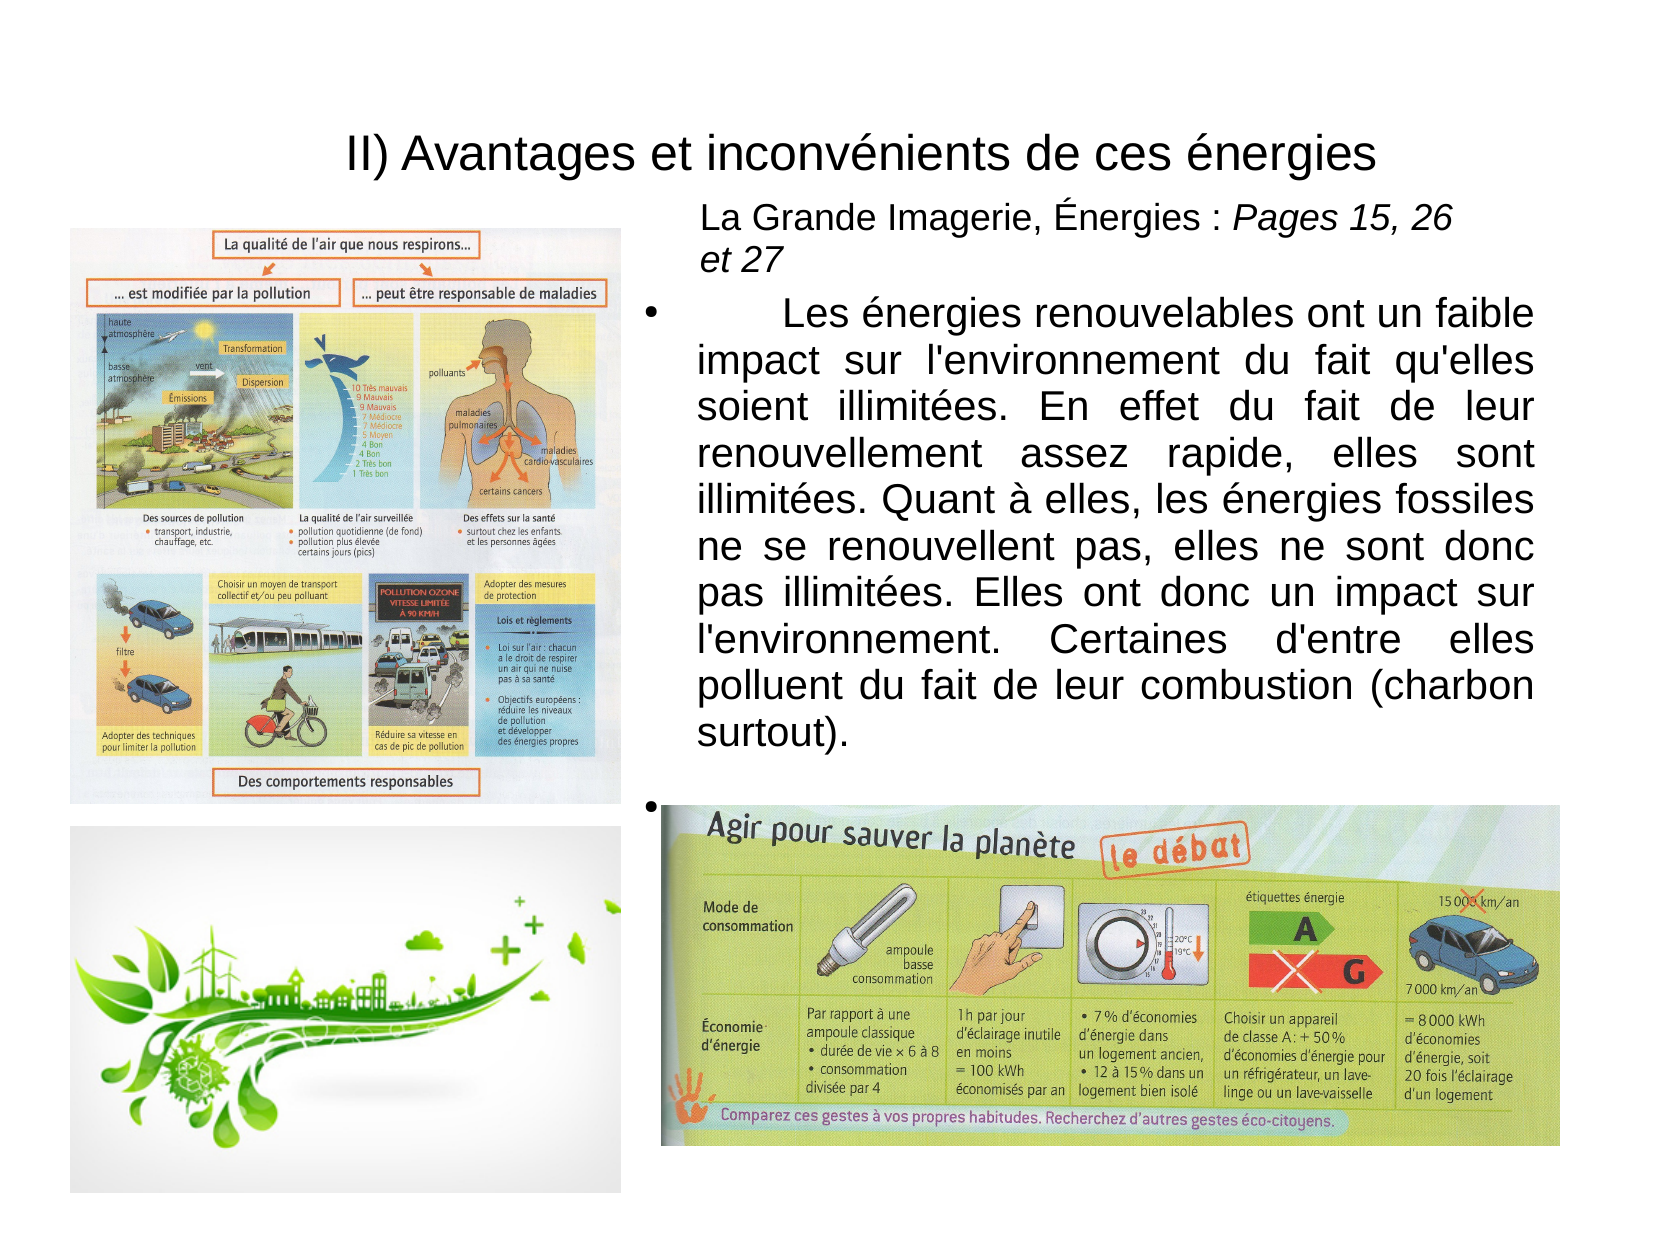

# II) Avantages et inconvénients de ces énergies
La Grande Imagerie, Énergies : Pages 15, 26 et 27
 Les énergies renouvelables ont un faible impact sur l'environnement du fait qu'elles soient illimitées. En effet du fait de leur renouvellement assez rapide, elles sont illimitées. Quant à elles, les énergies fossiles ne se renouvellent pas, elles ne sont donc pas illimitées. Elles ont donc un impact sur l'environnement. Certaines d'entre elles polluent du fait de leur combustion (charbon surtout).